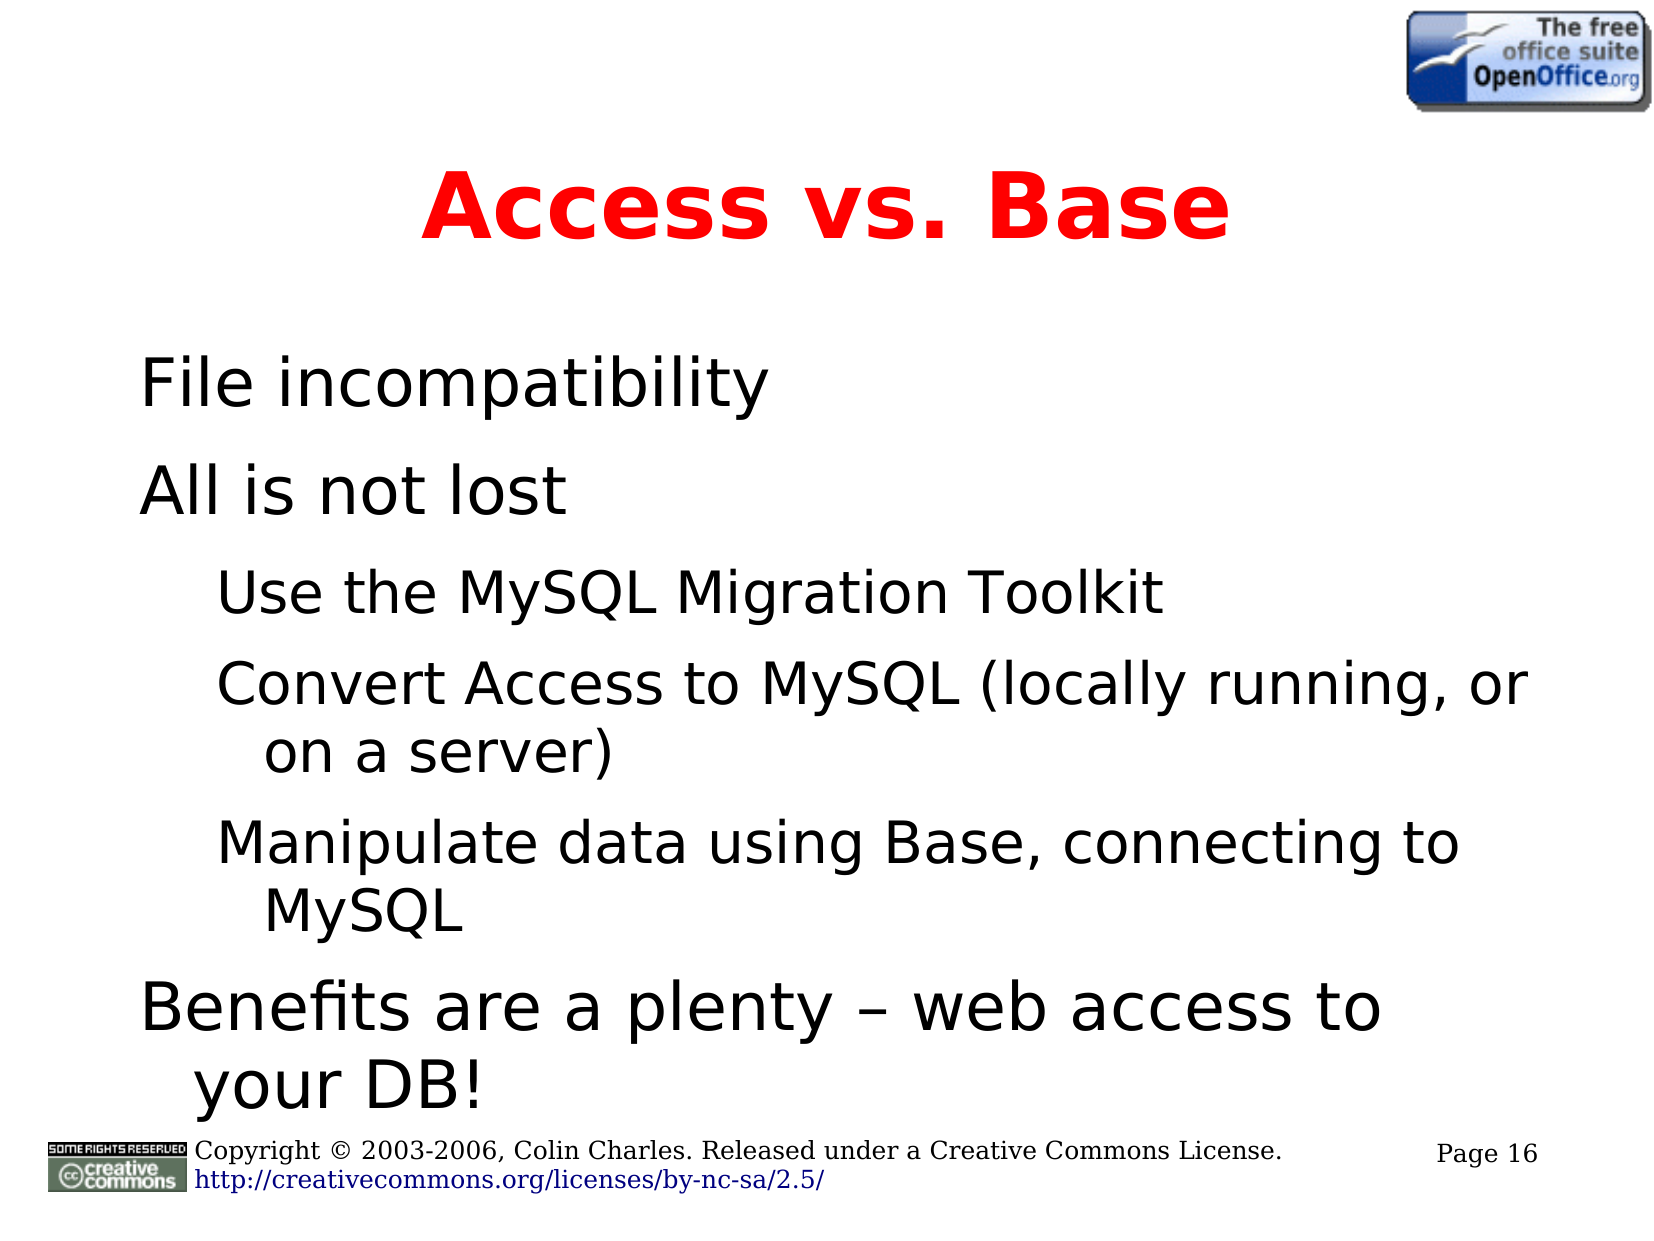

# Access vs. Base
File incompatibility
All is not lost
Use the MySQL Migration Toolkit
Convert Access to MySQL (locally running, or on a server)
Manipulate data using Base, connecting to MySQL
Benefits are a plenty – web access to your DB!